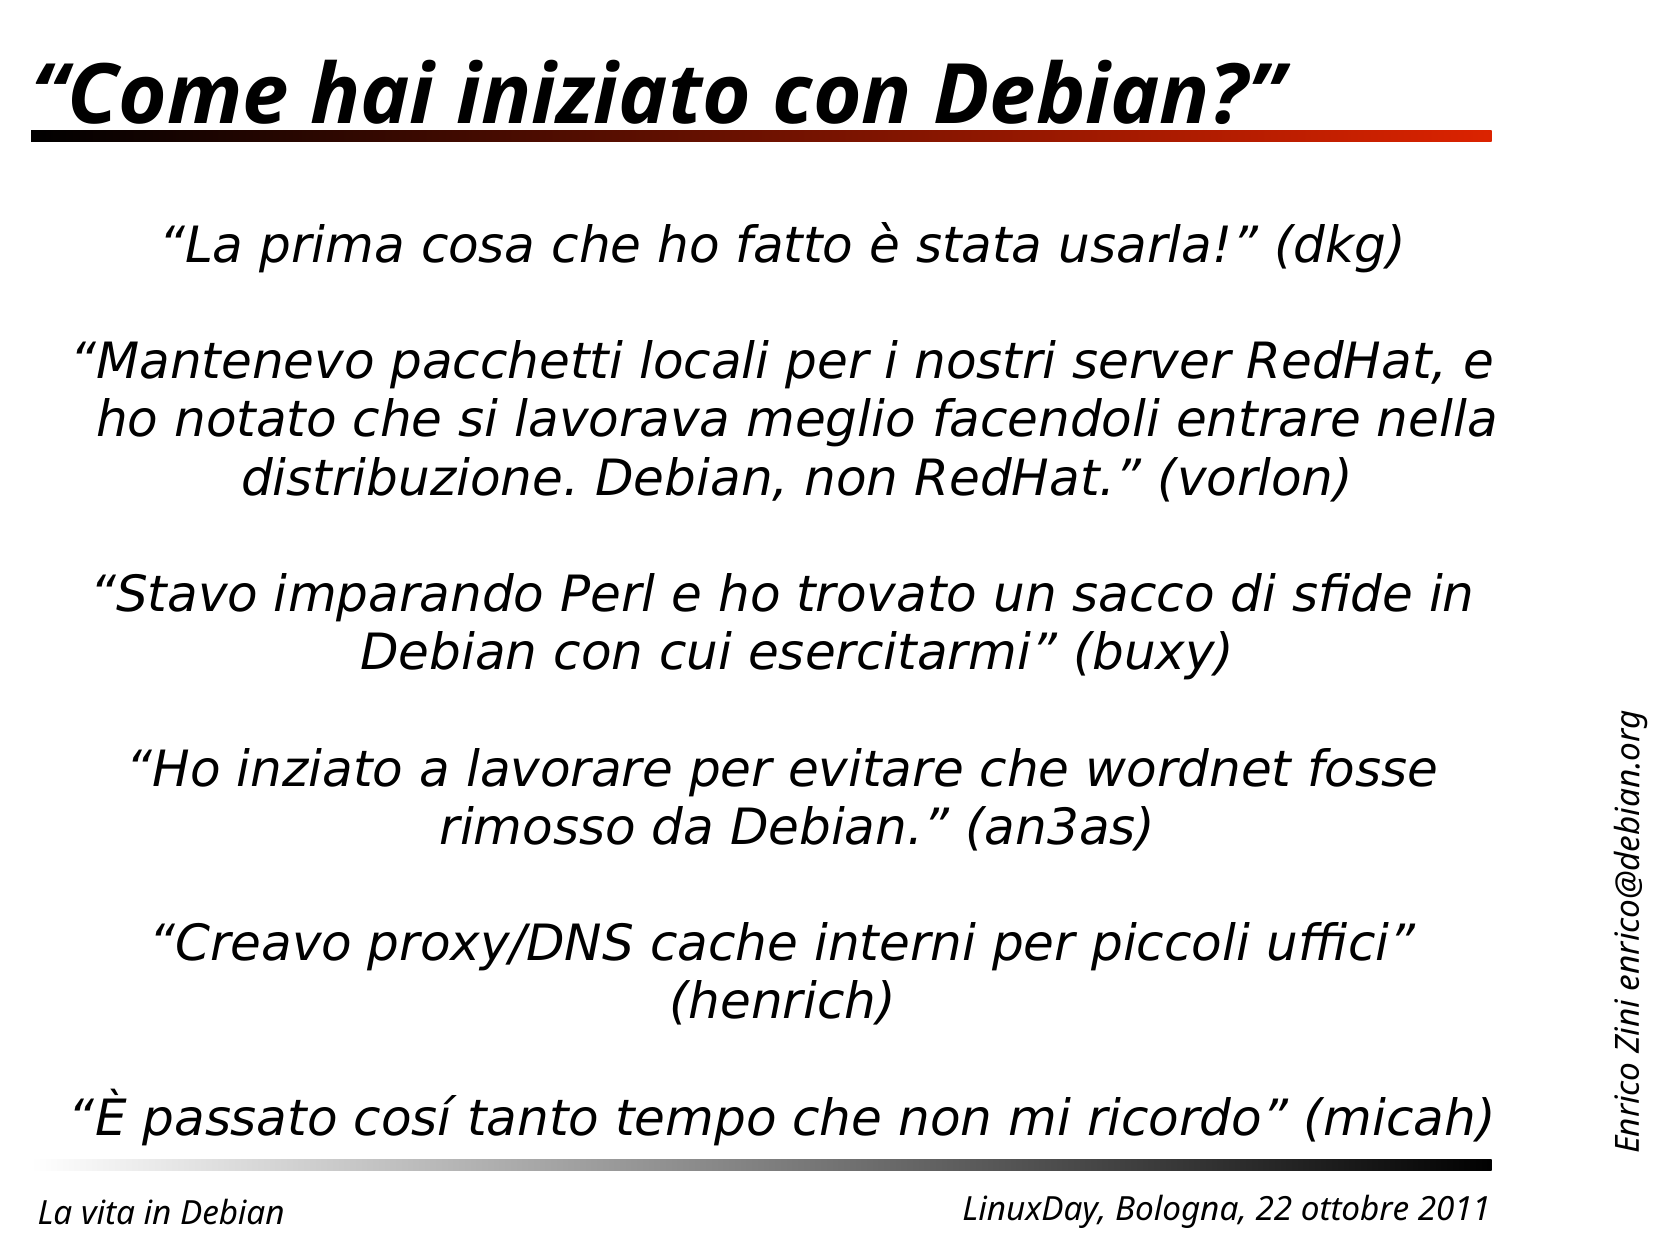

“Come hai iniziato con Debian?”
“La prima cosa che ho fatto è stata usarla!” (dkg)
“Mantenevo pacchetti locali per i nostri server RedHat, e ho notato che si lavorava meglio facendoli entrare nella distribuzione. Debian, non RedHat.” (vorlon)
“Stavo imparando Perl e ho trovato un sacco di sfide in Debian con cui esercitarmi” (buxy)
“Ho inziato a lavorare per evitare che wordnet fosse rimosso da Debian.” (an3as)
“Creavo proxy/DNS cache interni per piccoli uffici”
(henrich)
“È passato cosí tanto tempo che non mi ricordo” (micah)